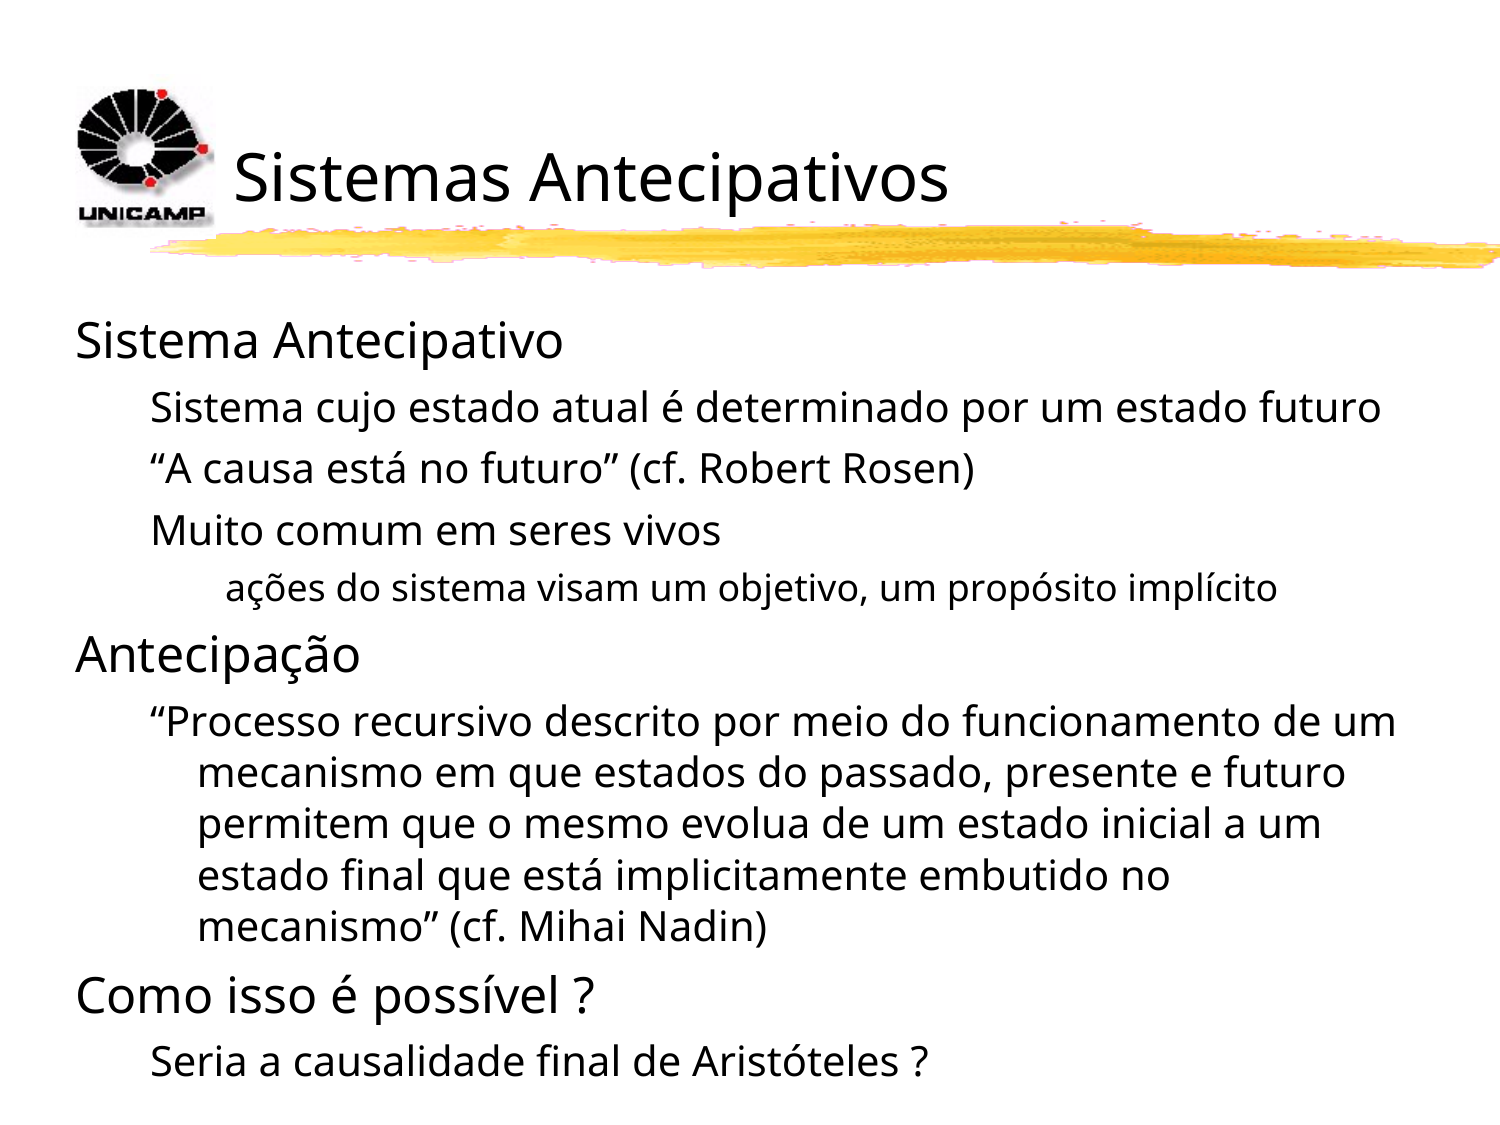

# Sistemas Antecipativos
Sistema Antecipativo
Sistema cujo estado atual é determinado por um estado futuro
“A causa está no futuro” (cf. Robert Rosen)
Muito comum em seres vivos
ações do sistema visam um objetivo, um propósito implícito
Antecipação
“Processo recursivo descrito por meio do funcionamento de um mecanismo em que estados do passado, presente e futuro permitem que o mesmo evolua de um estado inicial a um estado final que está implicitamente embutido no mecanismo” (cf. Mihai Nadin)
Como isso é possível ?
Seria a causalidade final de Aristóteles ?